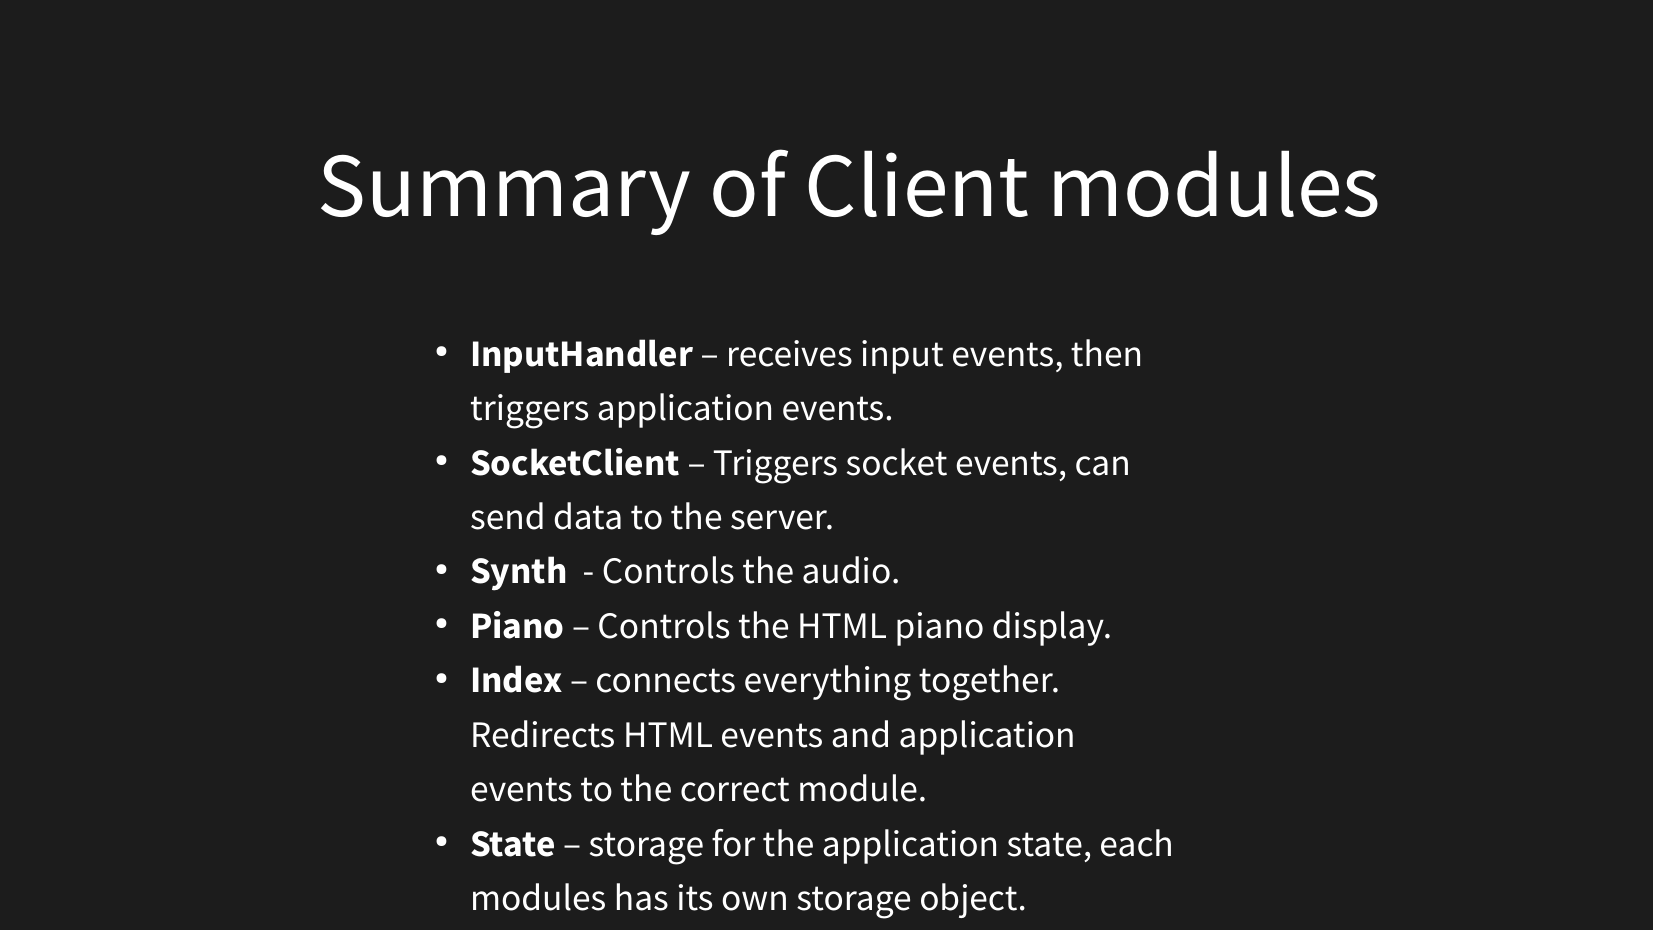

# Summary of Client modules
InputHandler – receives input events, then triggers application events.
SocketClient – Triggers socket events, can send data to the server.
Synth - Controls the audio.
Piano – Controls the HTML piano display.
Index – connects everything together. Redirects HTML events and application events to the correct module.
State – storage for the application state, each modules has its own storage object.